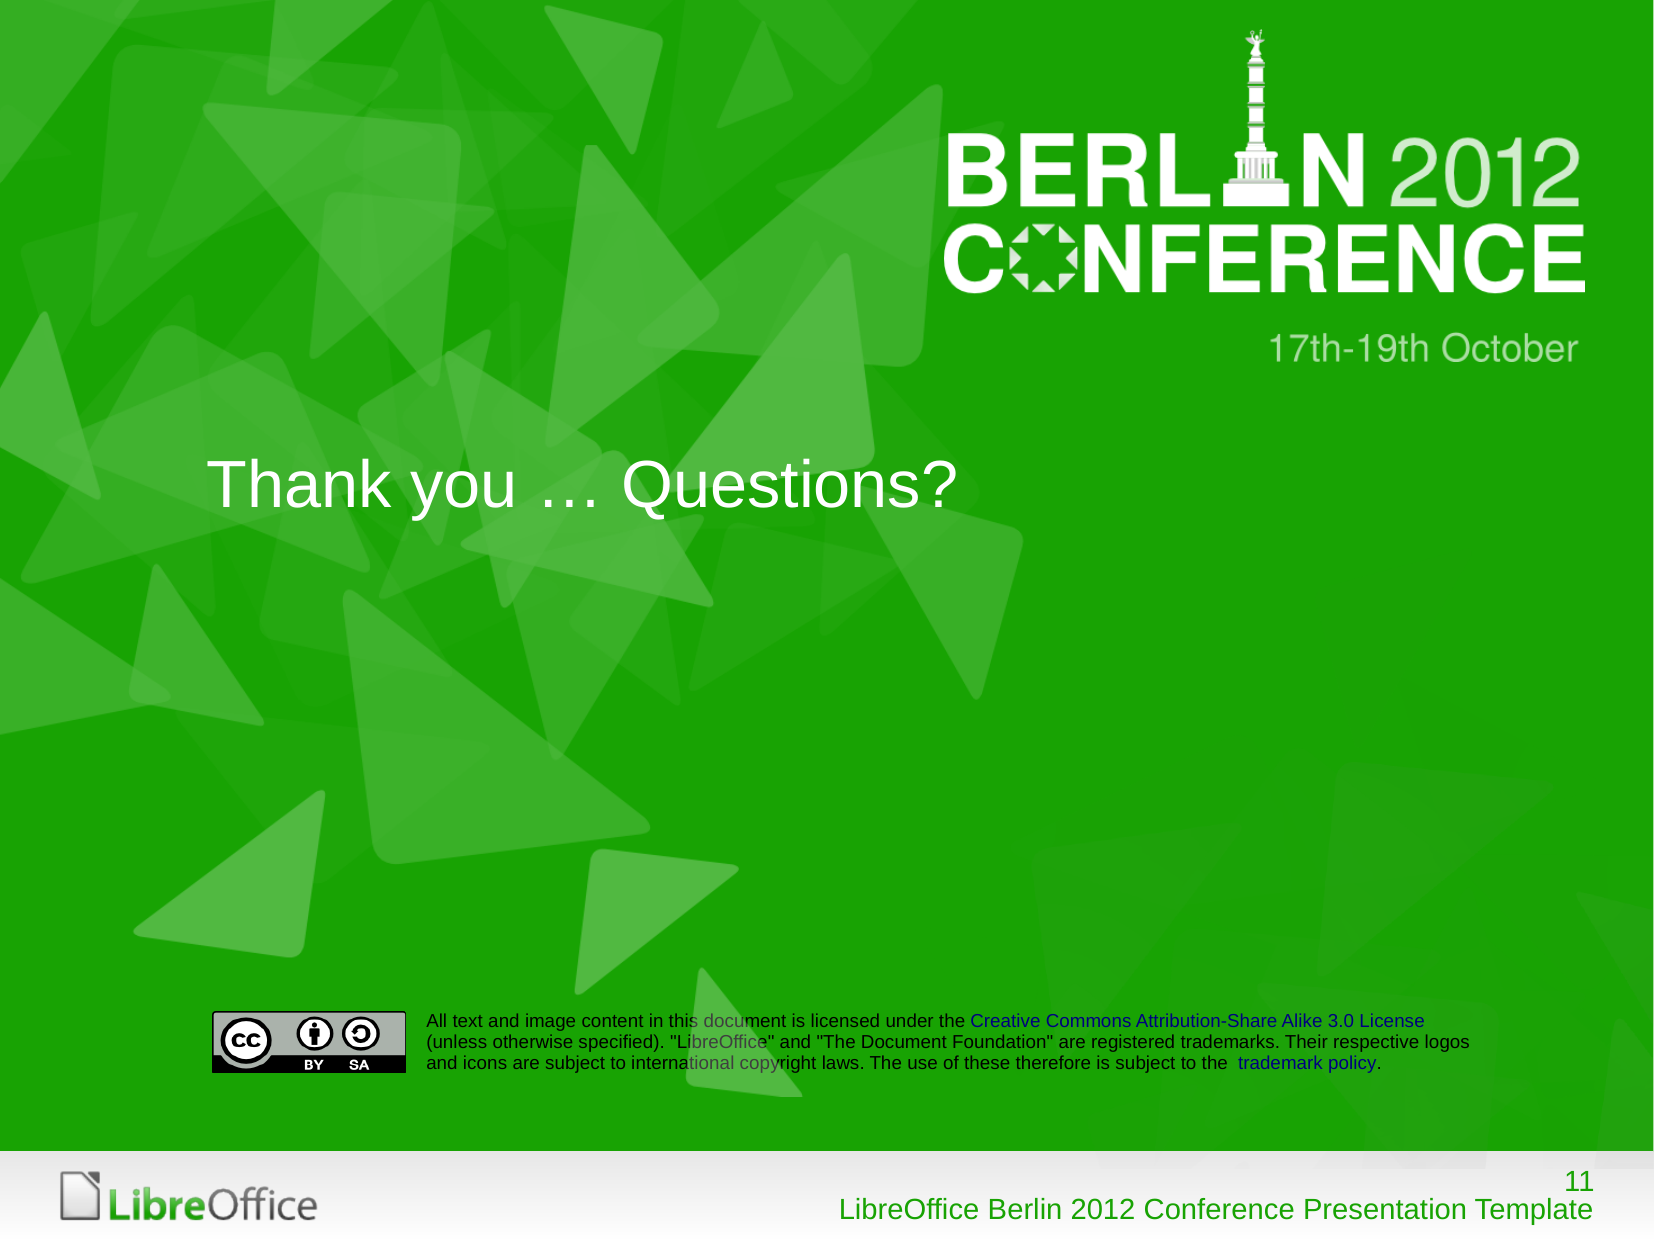

# Thank you … Questions?
11
LibreOffice Berlin 2012 Conference Presentation Template